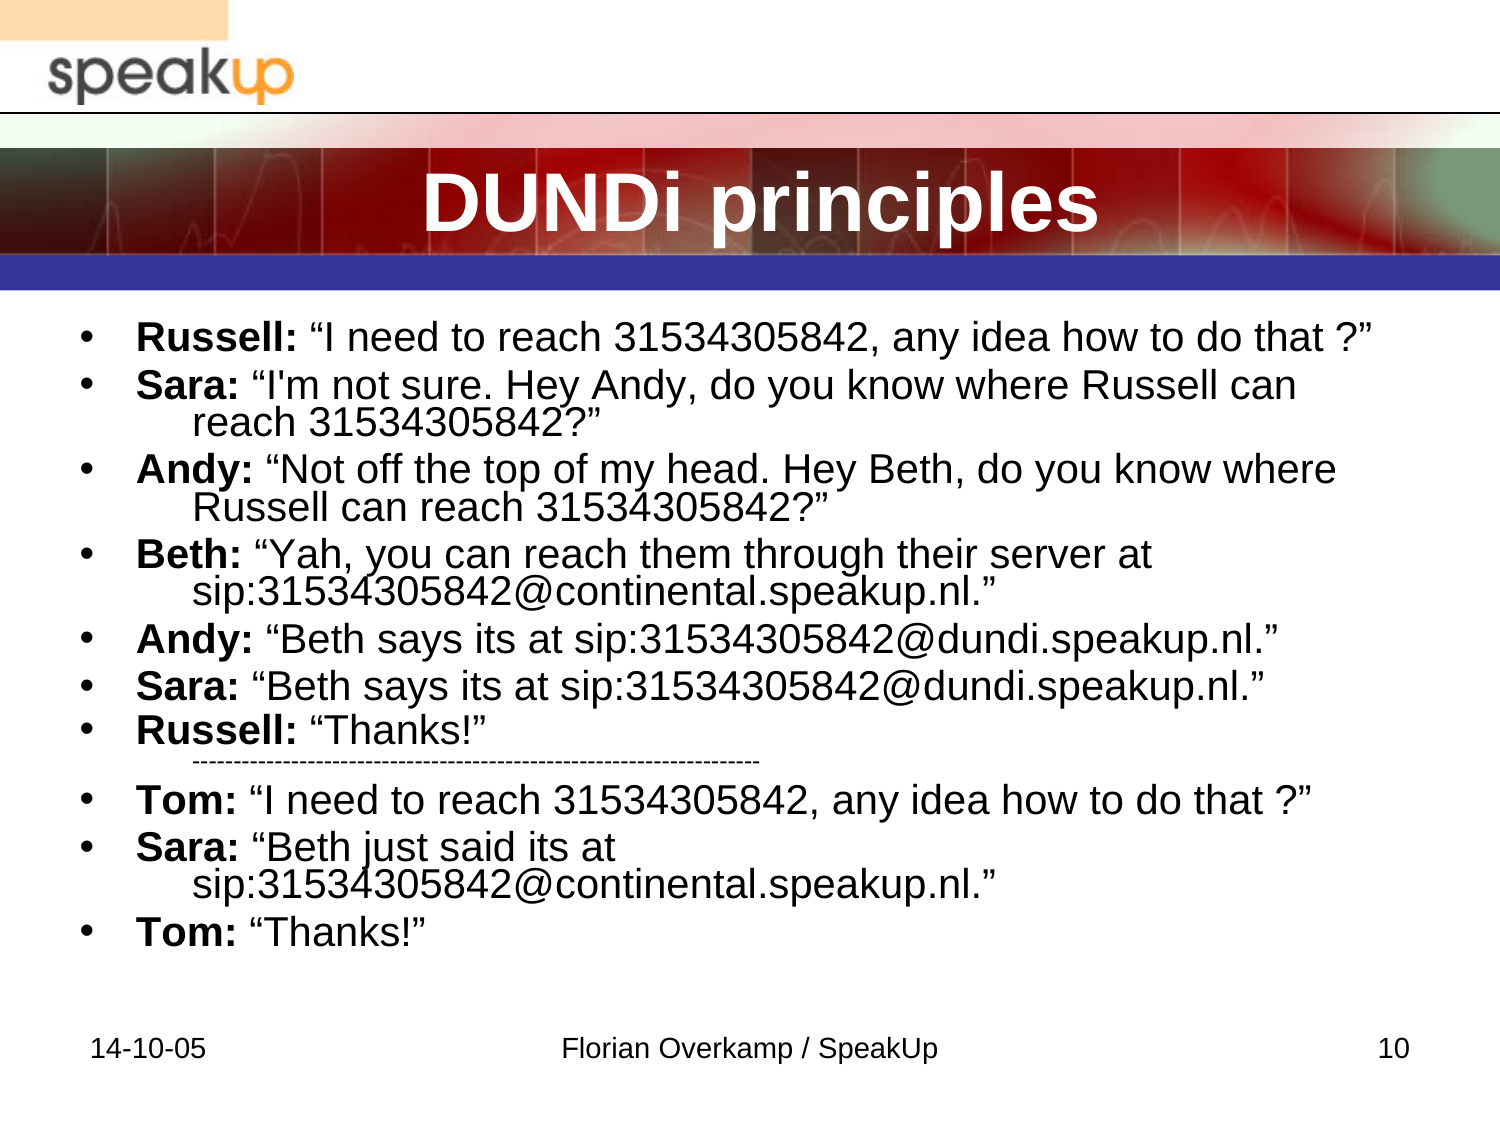

# DUNDi principles
Russell: “I need to reach 31534305842, any idea how to do that ?”
Sara: “I'm not sure. Hey Andy, do you know where Russell can reach 31534305842?”
Andy: “Not off the top of my head. Hey Beth, do you know where Russell can reach 31534305842?”
Beth: “Yah, you can reach them through their server at sip:31534305842@continental.speakup.nl.”
Andy: “Beth says its at sip:31534305842@dundi.speakup.nl.”
Sara: “Beth says its at sip:31534305842@dundi.speakup.nl.”
Russell: “Thanks!”
---------------------------------------------------------------------
Tom: “I need to reach 31534305842, any idea how to do that ?”
Sara: “Beth just said its at sip:31534305842@continental.speakup.nl.”
Tom: “Thanks!”
Florian Overkamp / SpeakUp
10